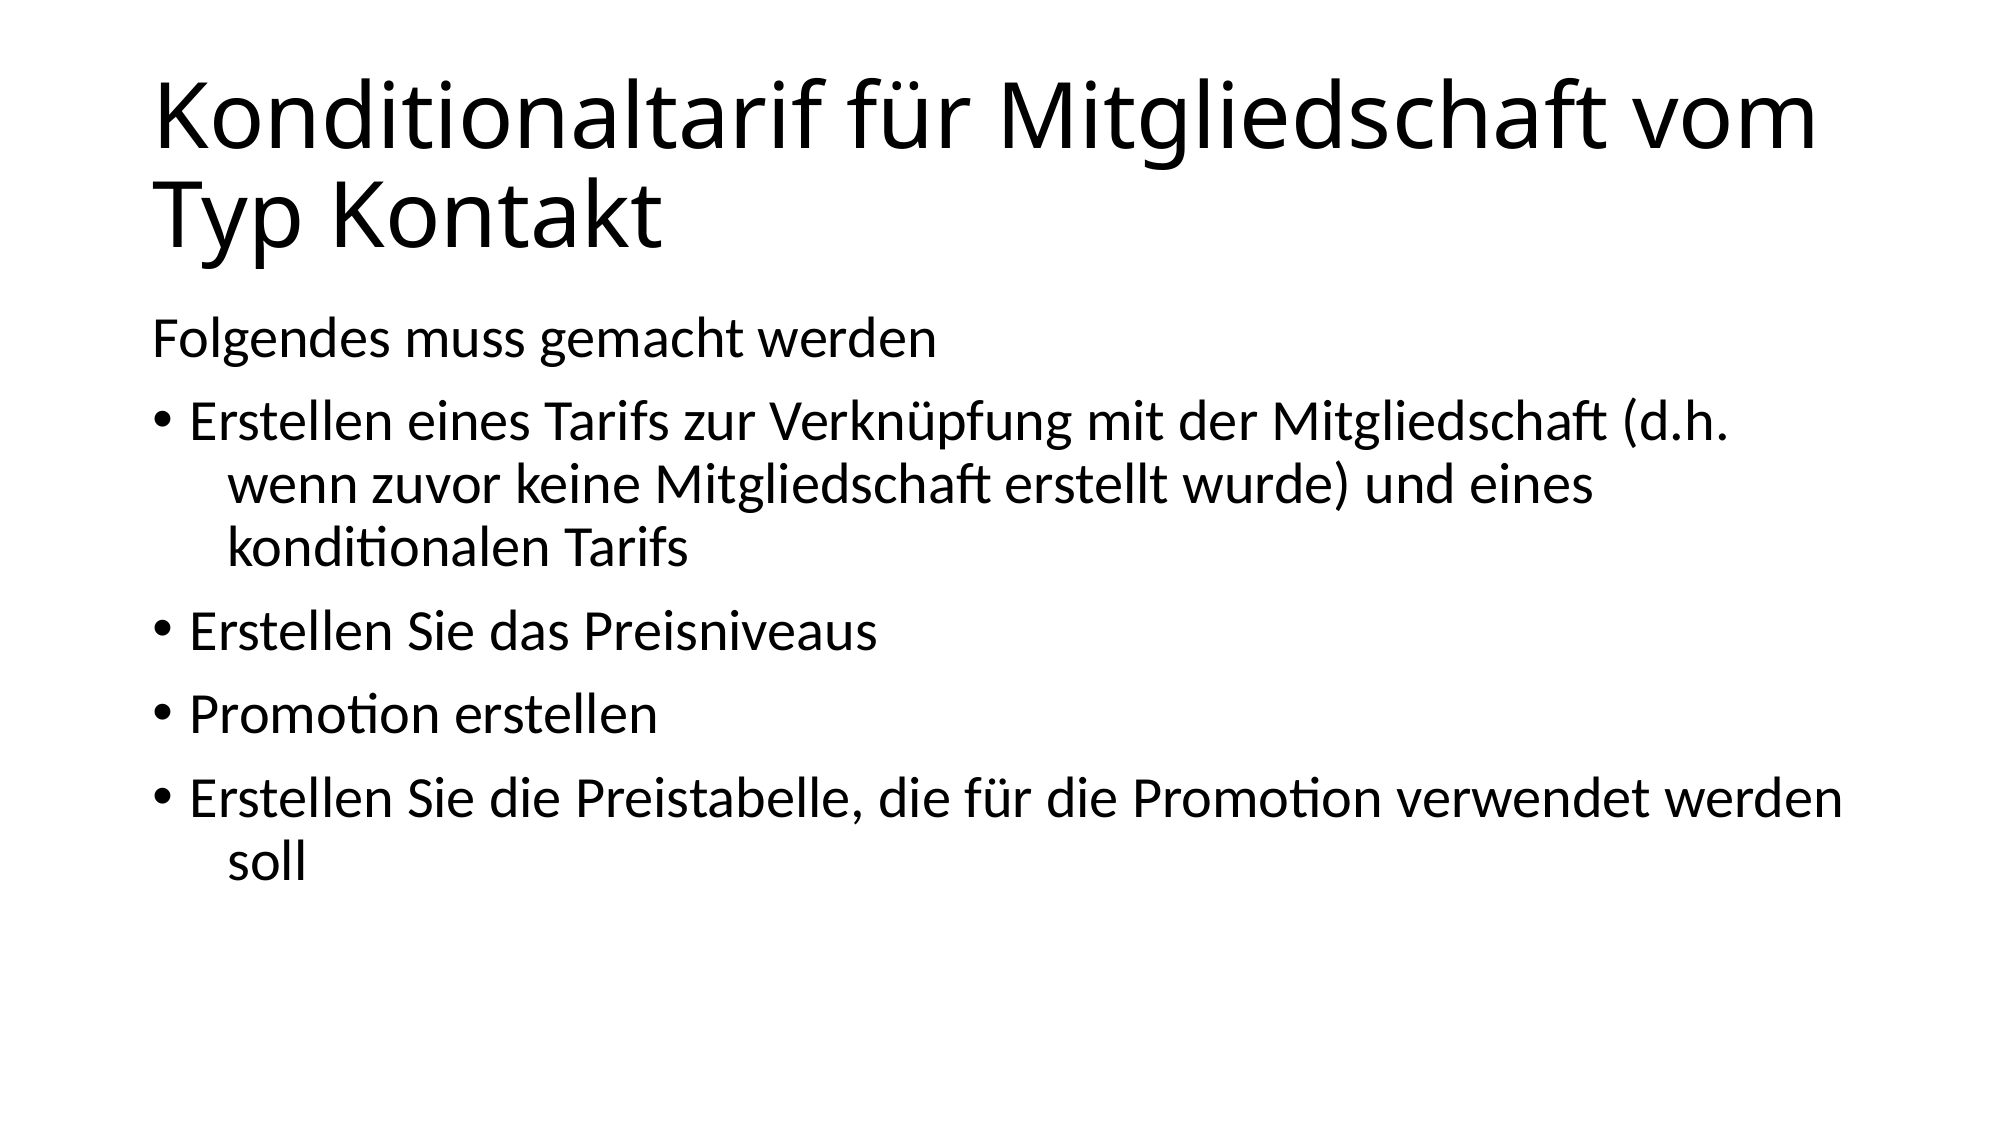

# Konditionaltarif für Mitgliedschaft vom Typ Kontakt
Folgendes muss gemacht werden
Erstellen eines Tarifs zur Verknüpfung mit der Mitgliedschaft (d.h. wenn zuvor keine Mitgliedschaft erstellt wurde) und eines konditionalen Tarifs
Erstellen Sie das Preisniveaus
Promotion erstellen
Erstellen Sie die Preistabelle, die für die Promotion verwendet werden soll